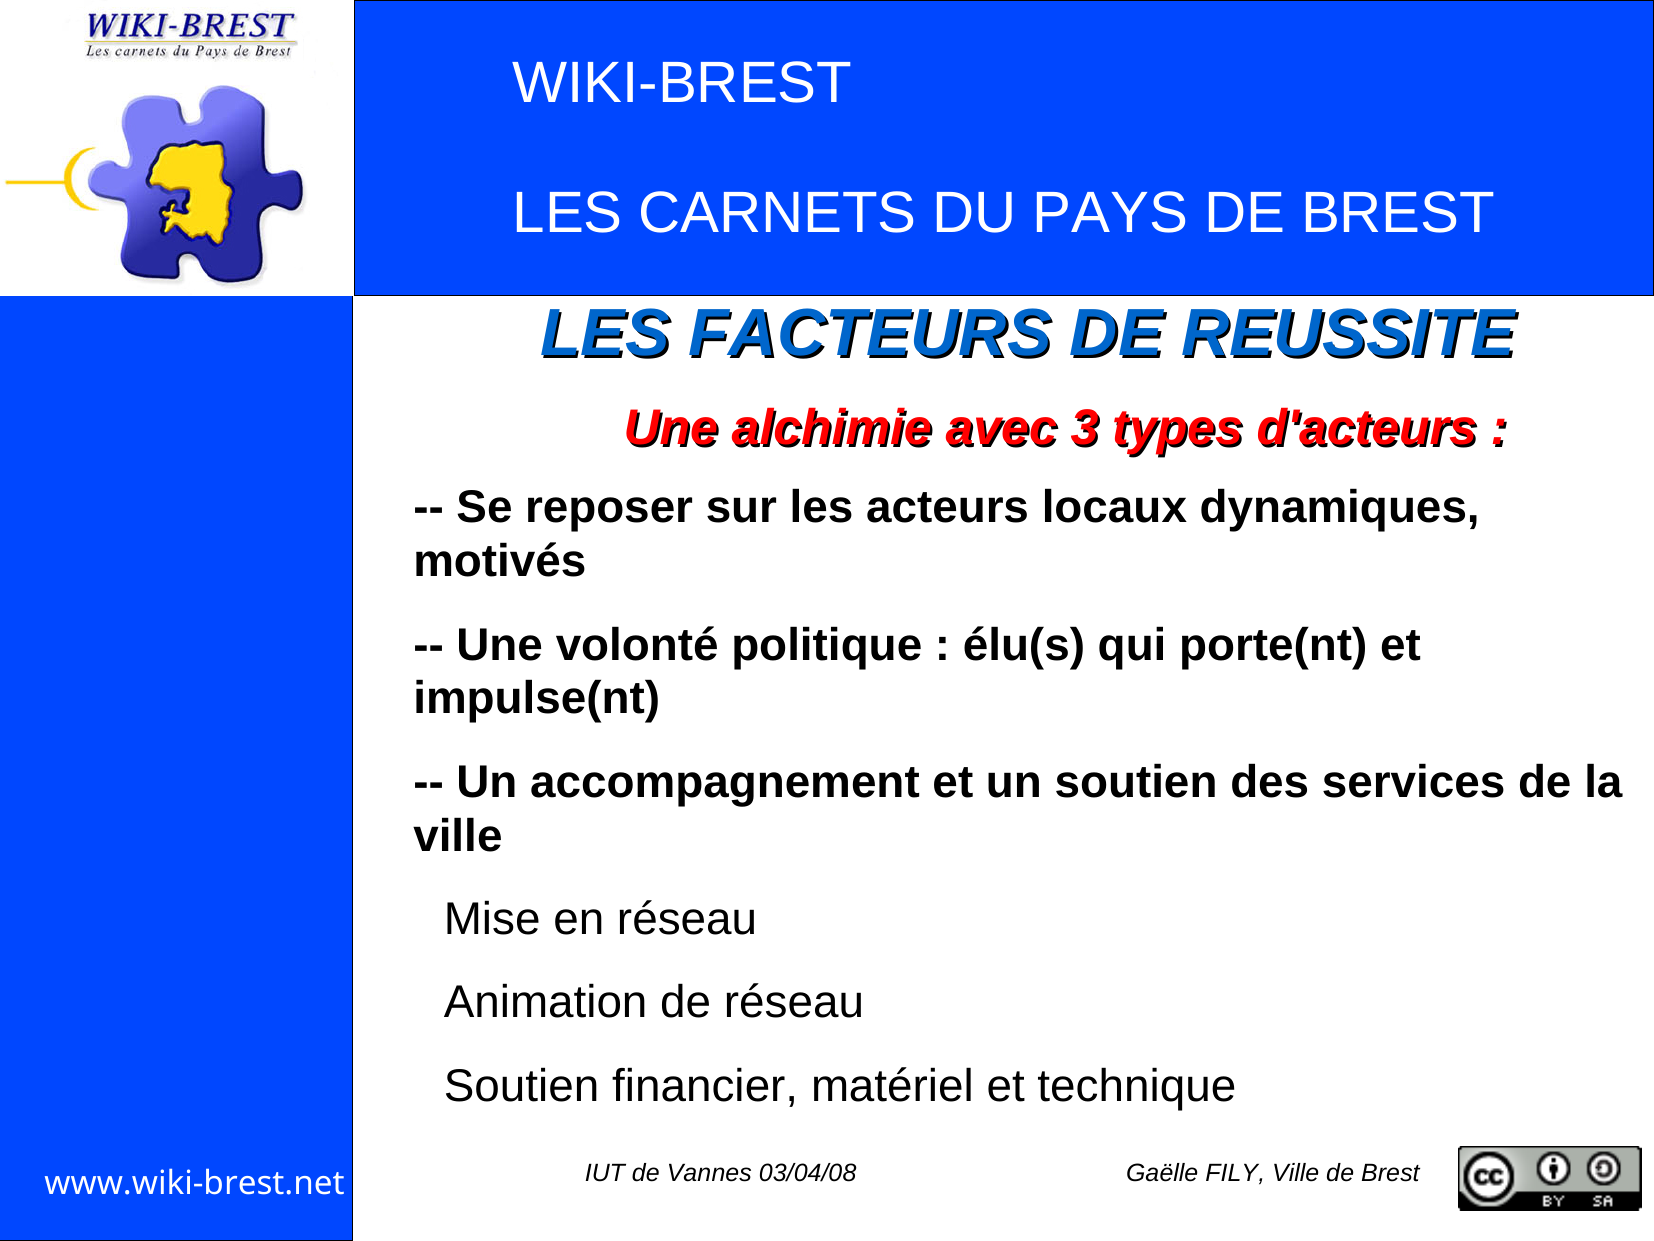

# LES FACTEURS DE REUSSITE
Une alchimie avec 3 types d'acteurs :
-- Se reposer sur les acteurs locaux dynamiques, motivés
-- Une volonté politique : élu(s) qui porte(nt) et impulse(nt)
-- Un accompagnement et un soutien des services de la ville
 Mise en réseau
 Animation de réseau
 Soutien financier, matériel et technique